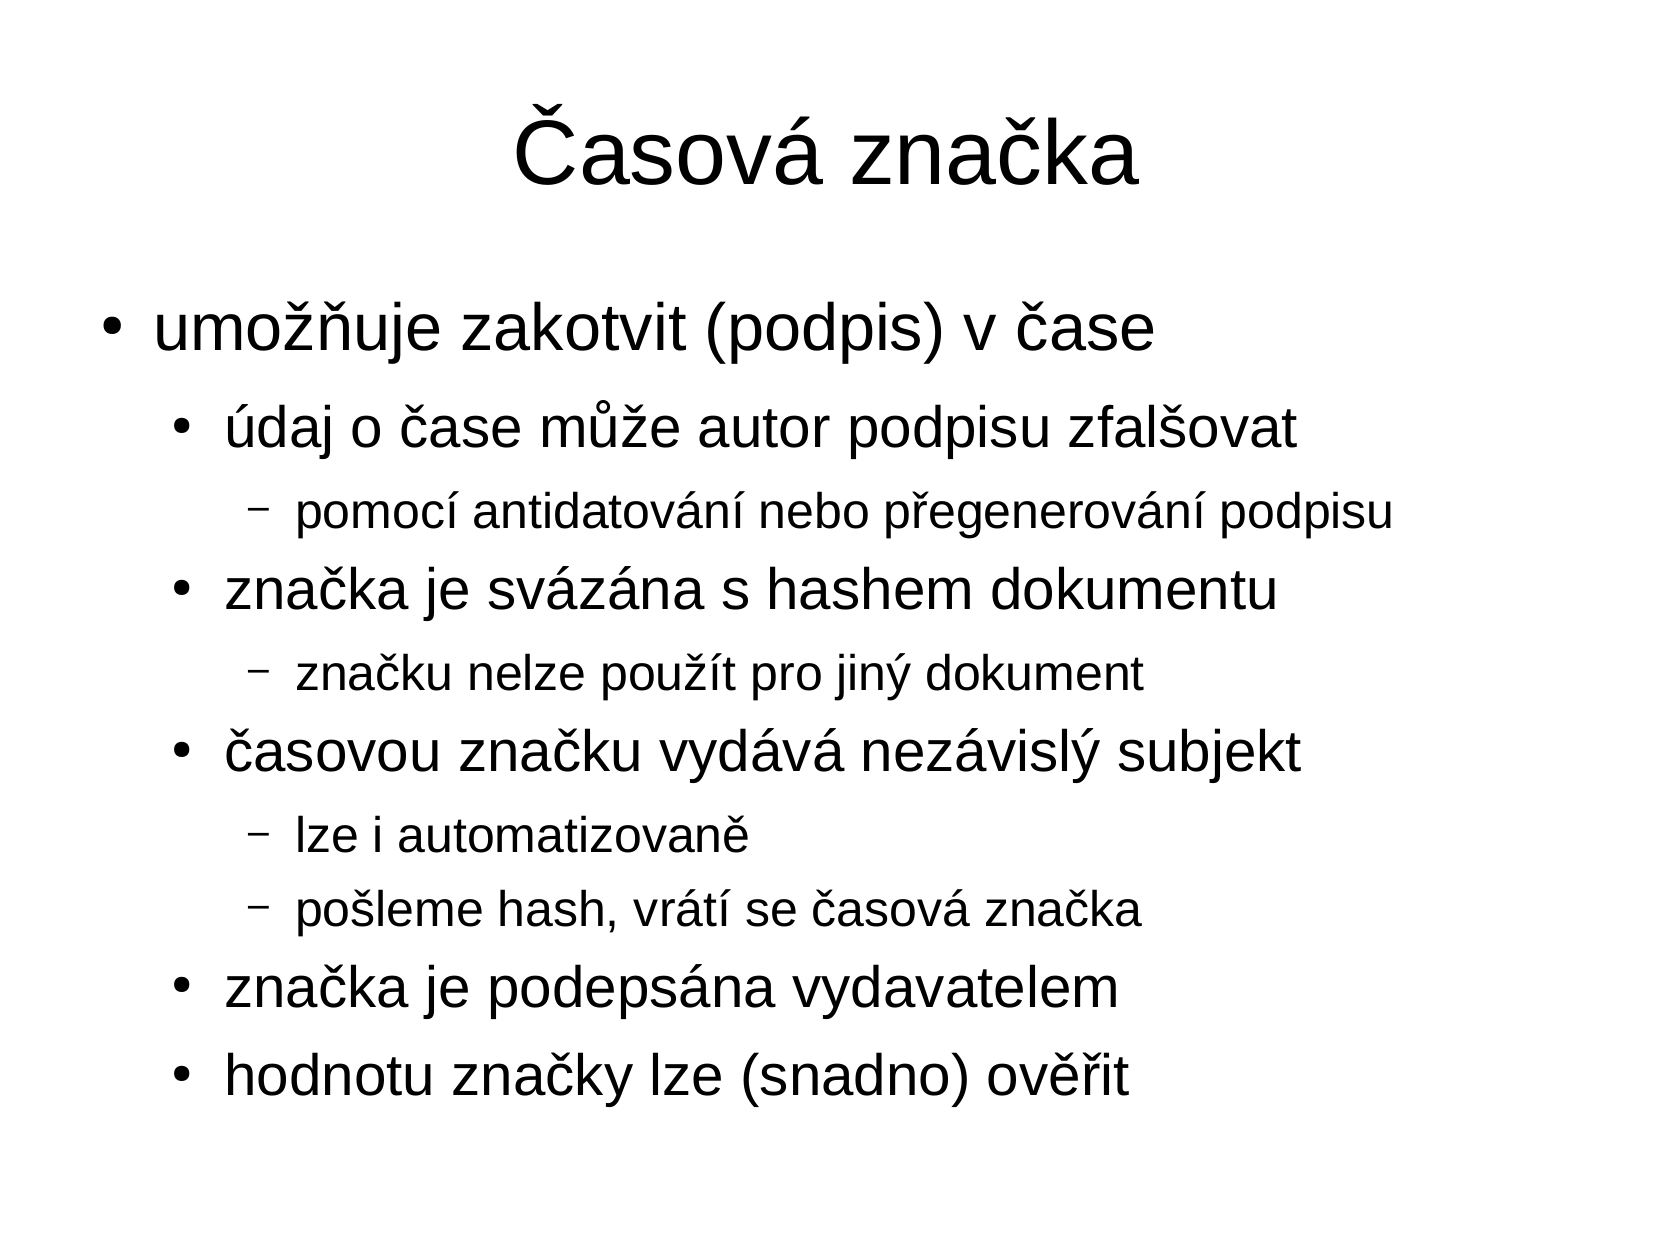

# Časová značka
umožňuje zakotvit (podpis) v čase
údaj o čase může autor podpisu zfalšovat
pomocí antidatování nebo přegenerování podpisu
značka je svázána s hashem dokumentu
značku nelze použít pro jiný dokument
časovou značku vydává nezávislý subjekt
lze i automatizovaně
pošleme hash, vrátí se časová značka
značka je podepsána vydavatelem
hodnotu značky lze (snadno) ověřit